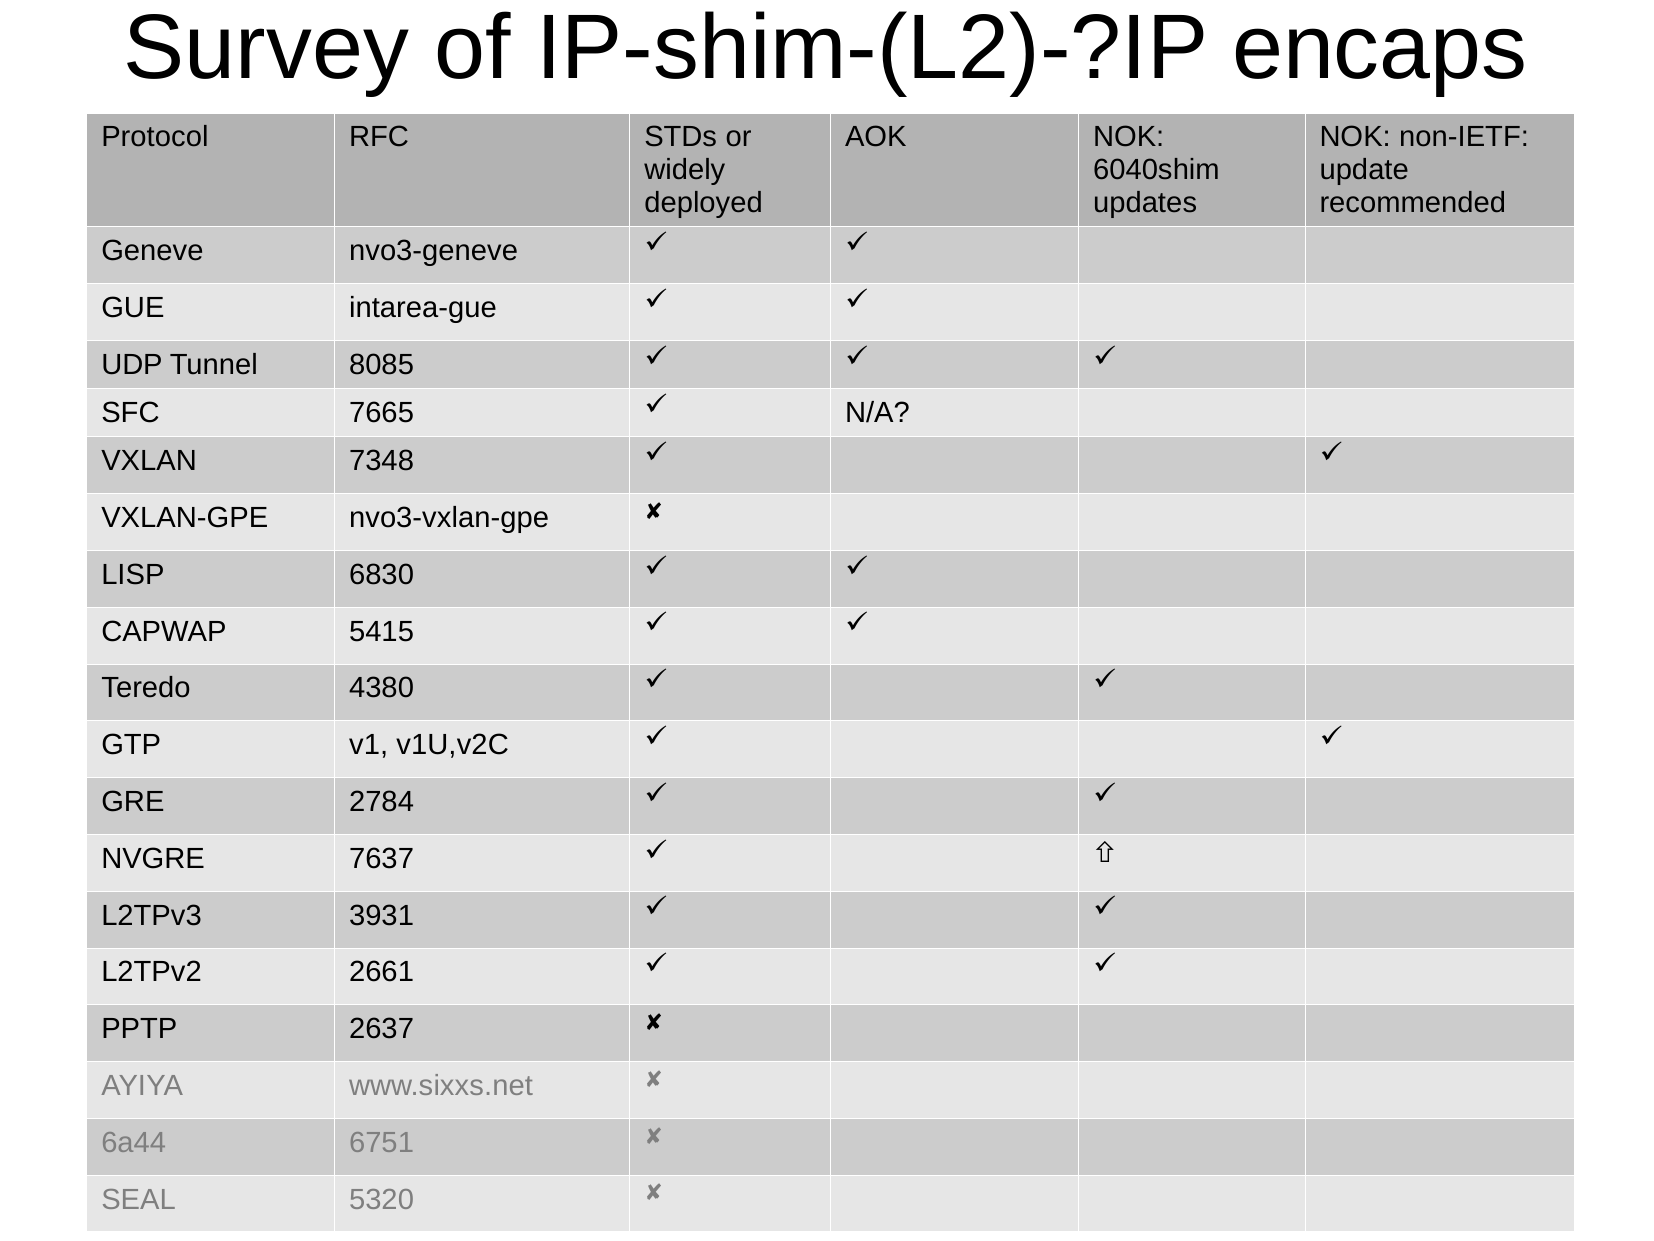

# Survey of IP-shim-(L2)-?IP encaps
| Protocol | RFC | STDs or widely deployed | AOK | NOK: 6040shim updates | NOK: non-IETF: update recommended |
| --- | --- | --- | --- | --- | --- |
| Geneve | nvo3-geneve |  |  | | |
| GUE | intarea-gue |  |  | | |
| UDP Tunnel | 8085 |  |  |  | |
| SFC | 7665 |  | N/A? | | |
| VXLAN | 7348 |  | | |  |
| VXLAN-GPE | nvo3-vxlan-gpe |  | | | |
| LISP | 6830 |  |  | | |
| CAPWAP | 5415 |  |  | | |
| Teredo | 4380 |  | |  | |
| GTP | v1, v1U,v2C |  | | |  |
| GRE | 2784 |  | |  | |
| NVGRE | 7637 |  | |  | |
| L2TPv3 | 3931 |  | |  | |
| L2TPv2 | 2661 |  | |  | |
| PPTP | 2637 |  | | | |
| AYIYA | www.sixxs.net |  | | | |
| 6a44 | 6751 |  | | | |
| SEAL | 5320 |  | | | |